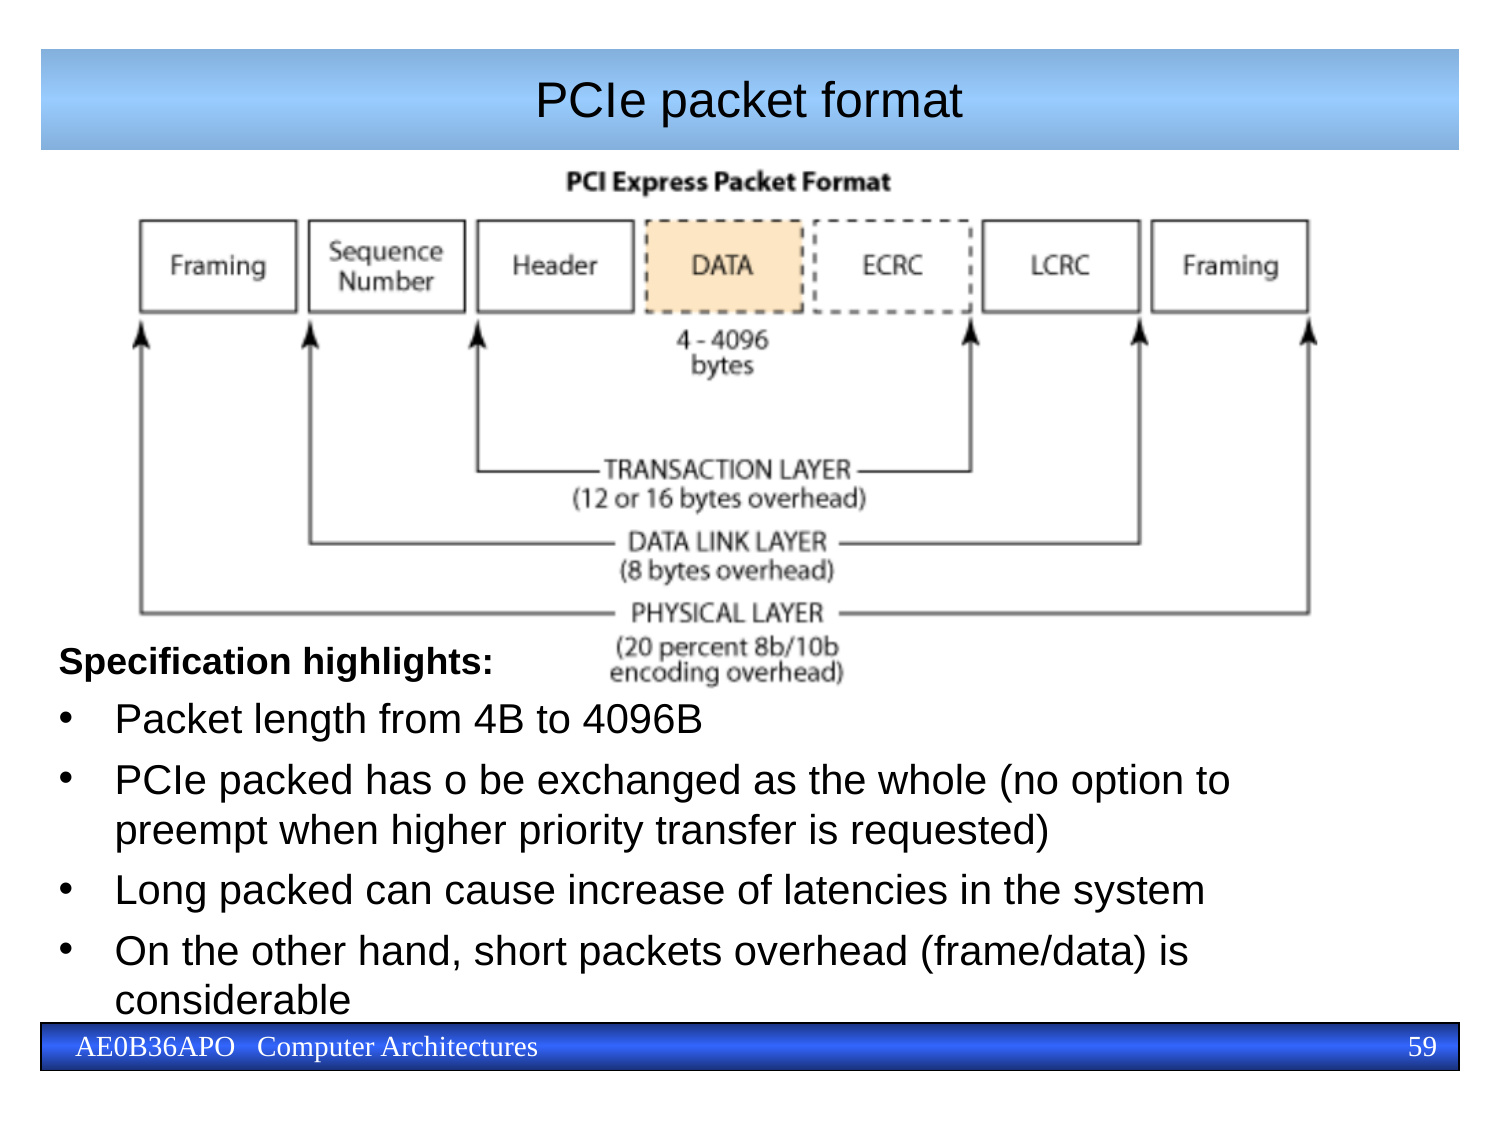

# PCIe packet format
Specification highlights:
Packet length from 4B to 4096B
PCIe packed has o be exchanged as the whole (no option to preempt when higher priority transfer is requested)
Long packed can cause increase of latencies in the system
On the other hand, short packets overhead (frame/data) is considerable
AE0B36APO Computer Architectures
59